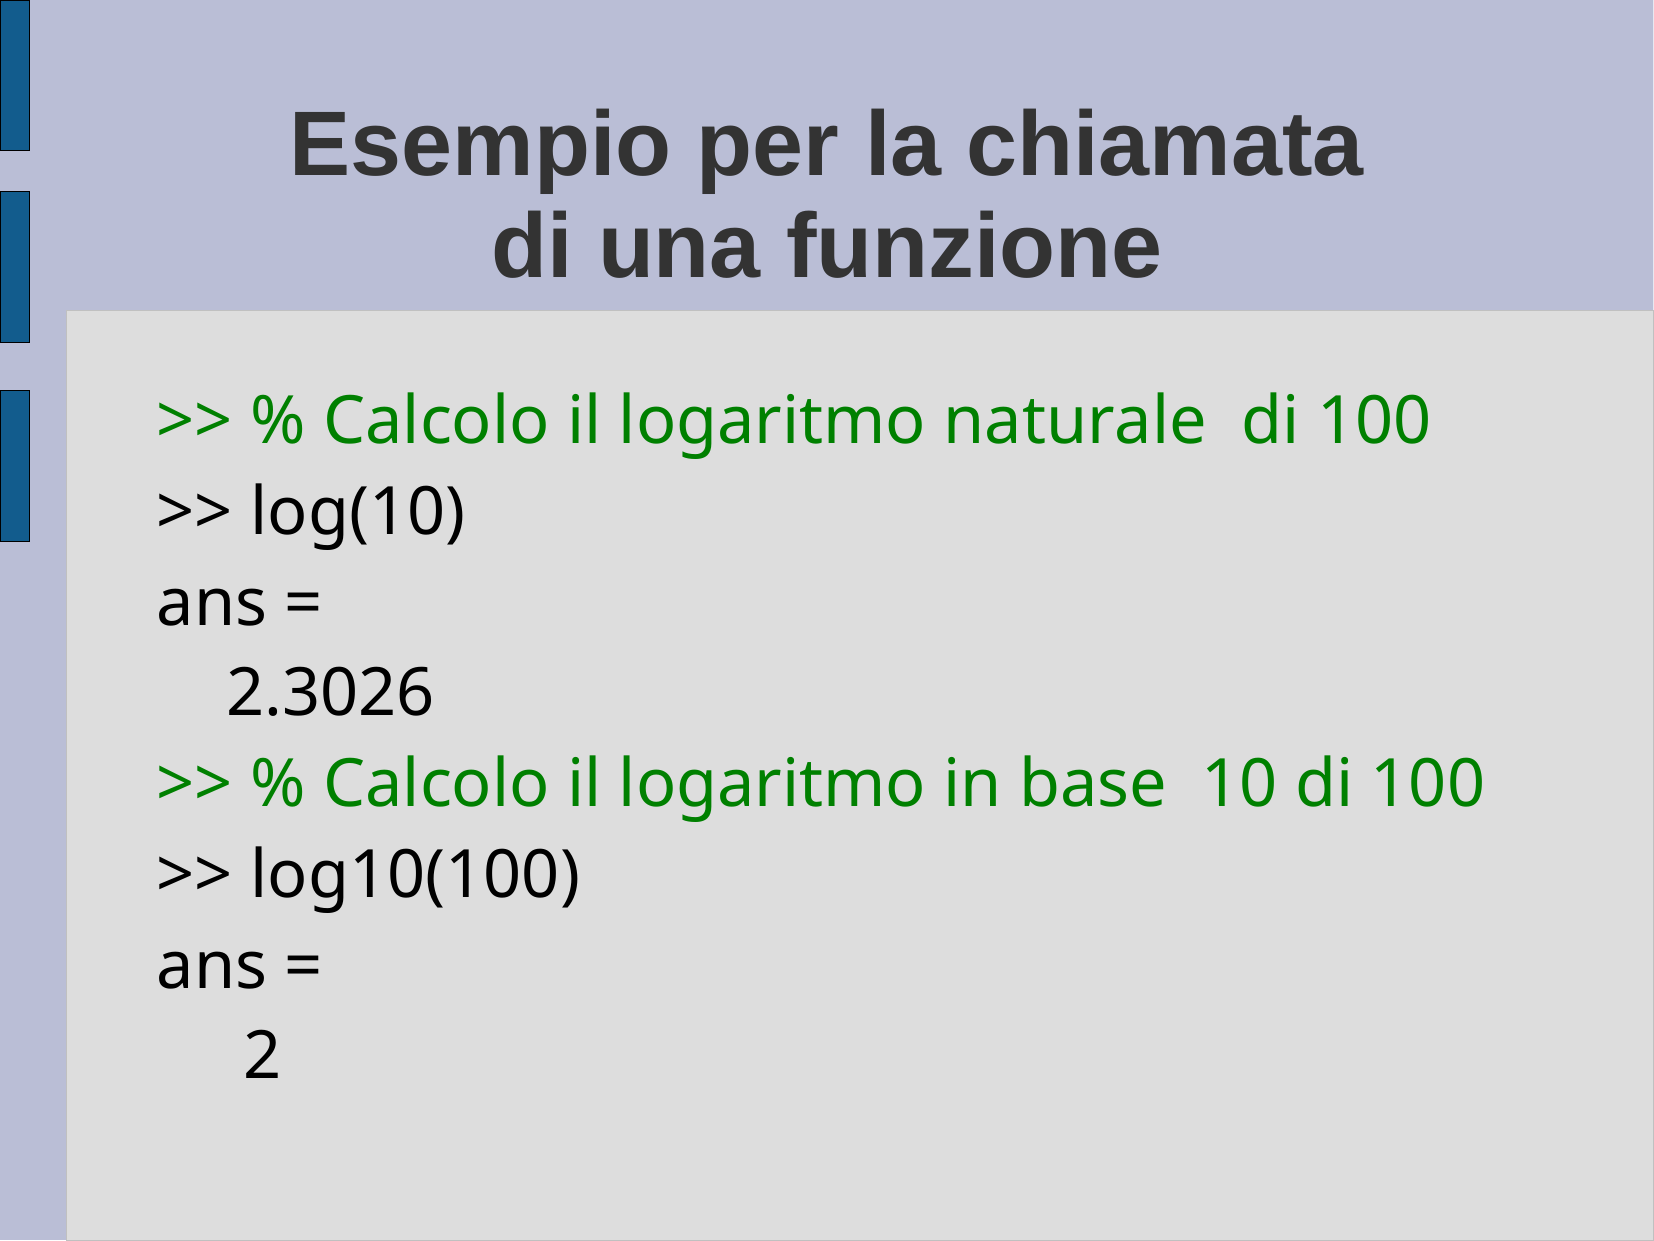

# Esempio per la chiamata di una funzione
>> % Calcolo il logaritmo naturale di 100
>> log(10)
ans =
 2.3026
>> % Calcolo il logaritmo in base 10 di 100
>> log10(100)
ans =
 2